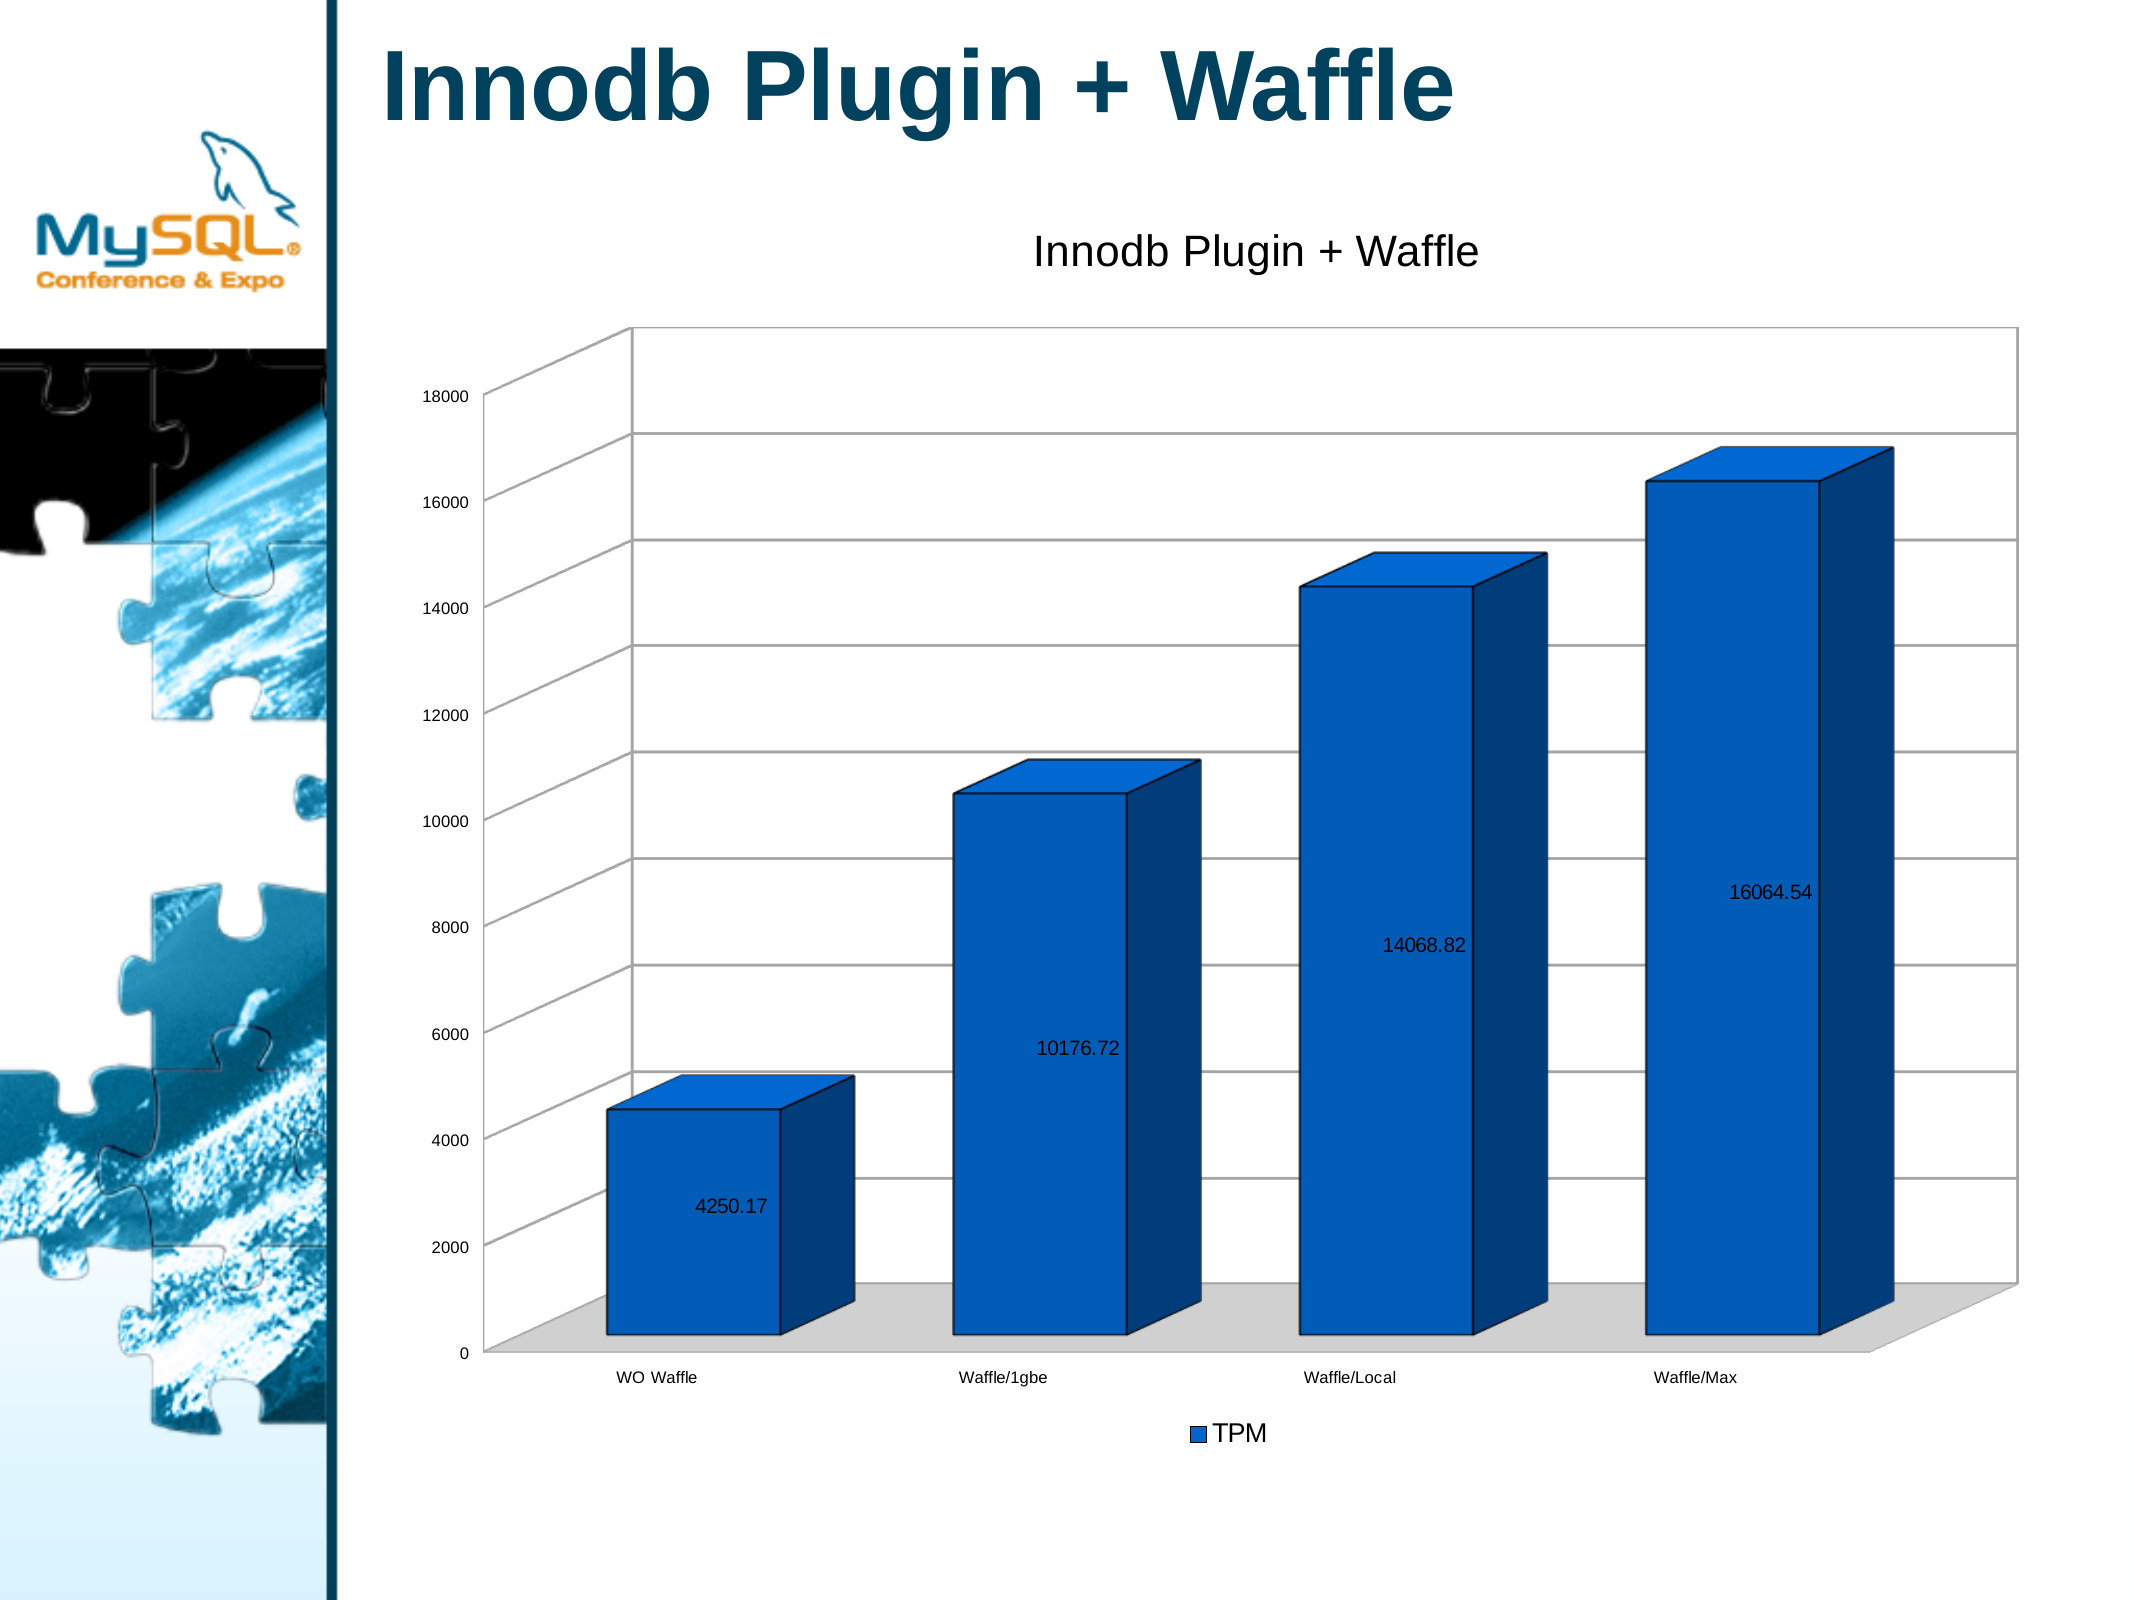

# Innodb Plugin + Waffle
[unsupported chart]